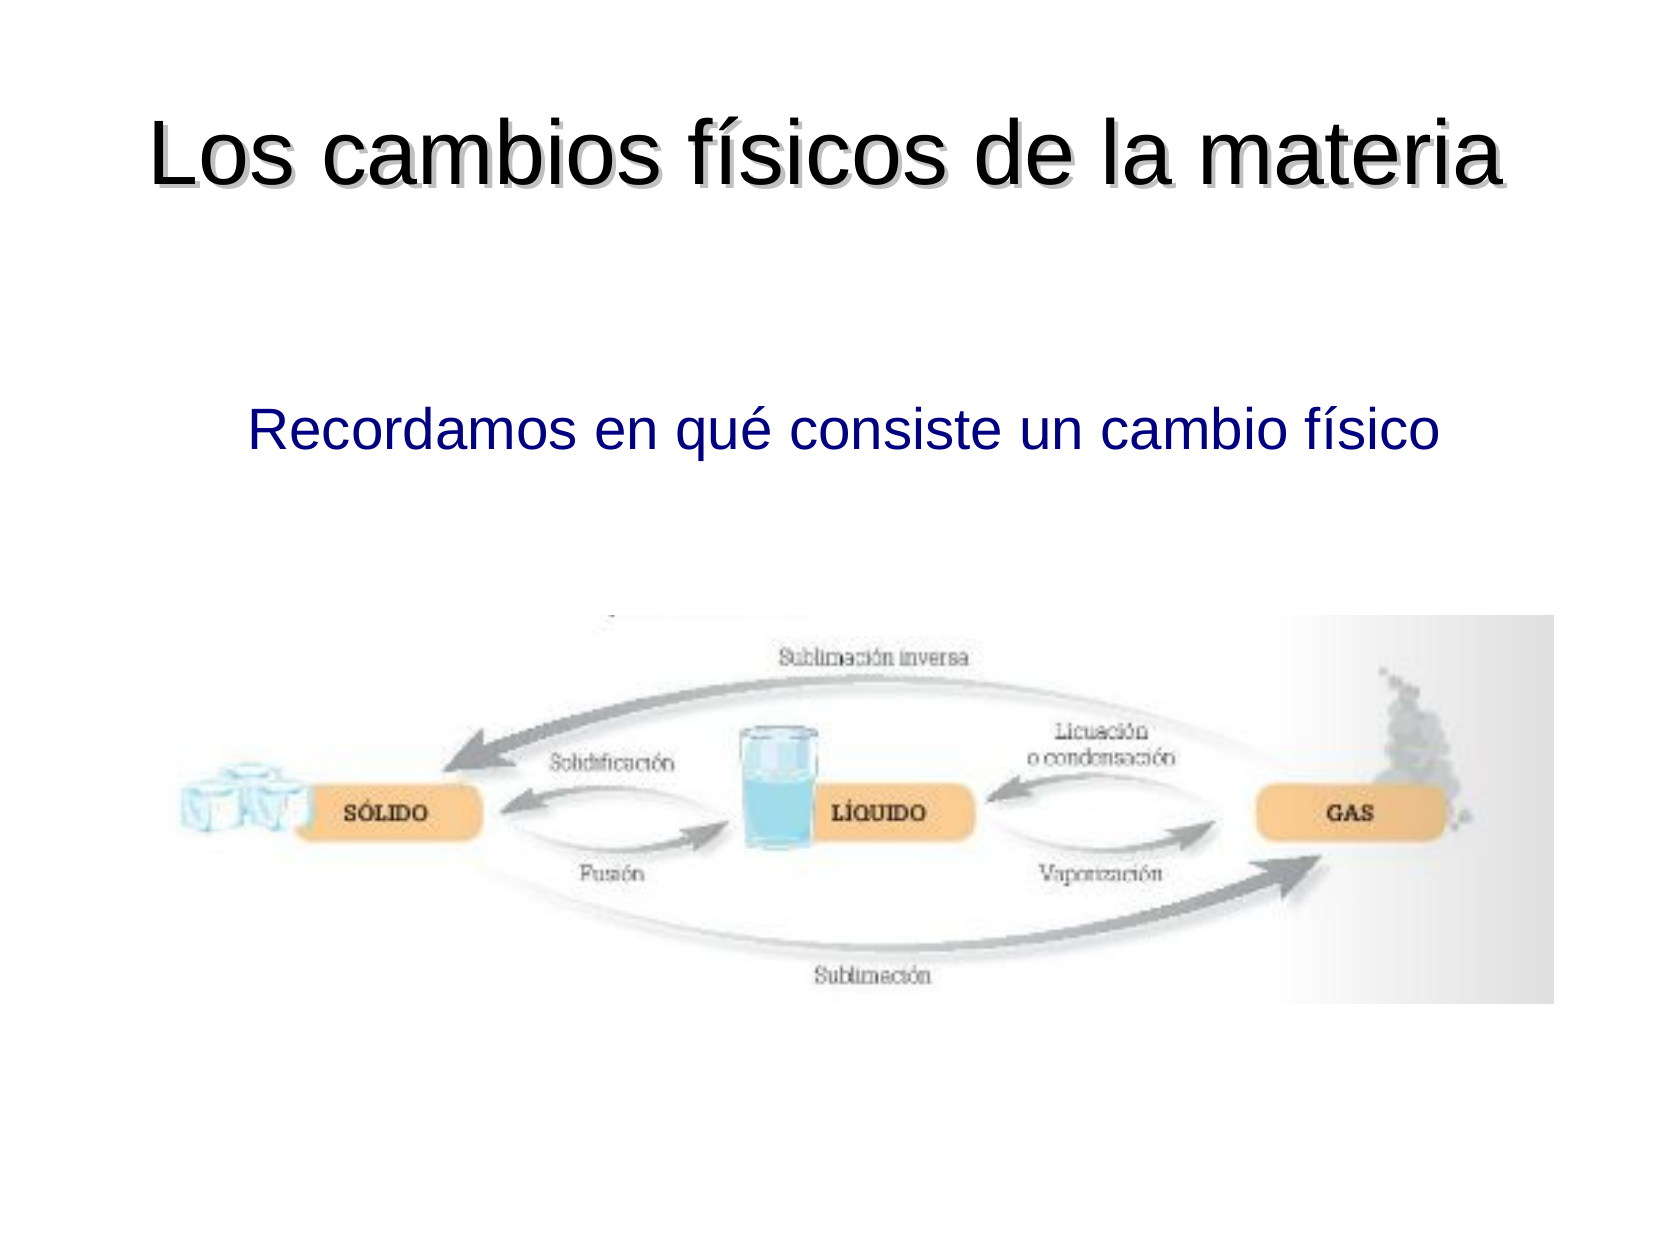

# Los cambios físicos de la materia
Recordamos en qué consiste un cambio físico